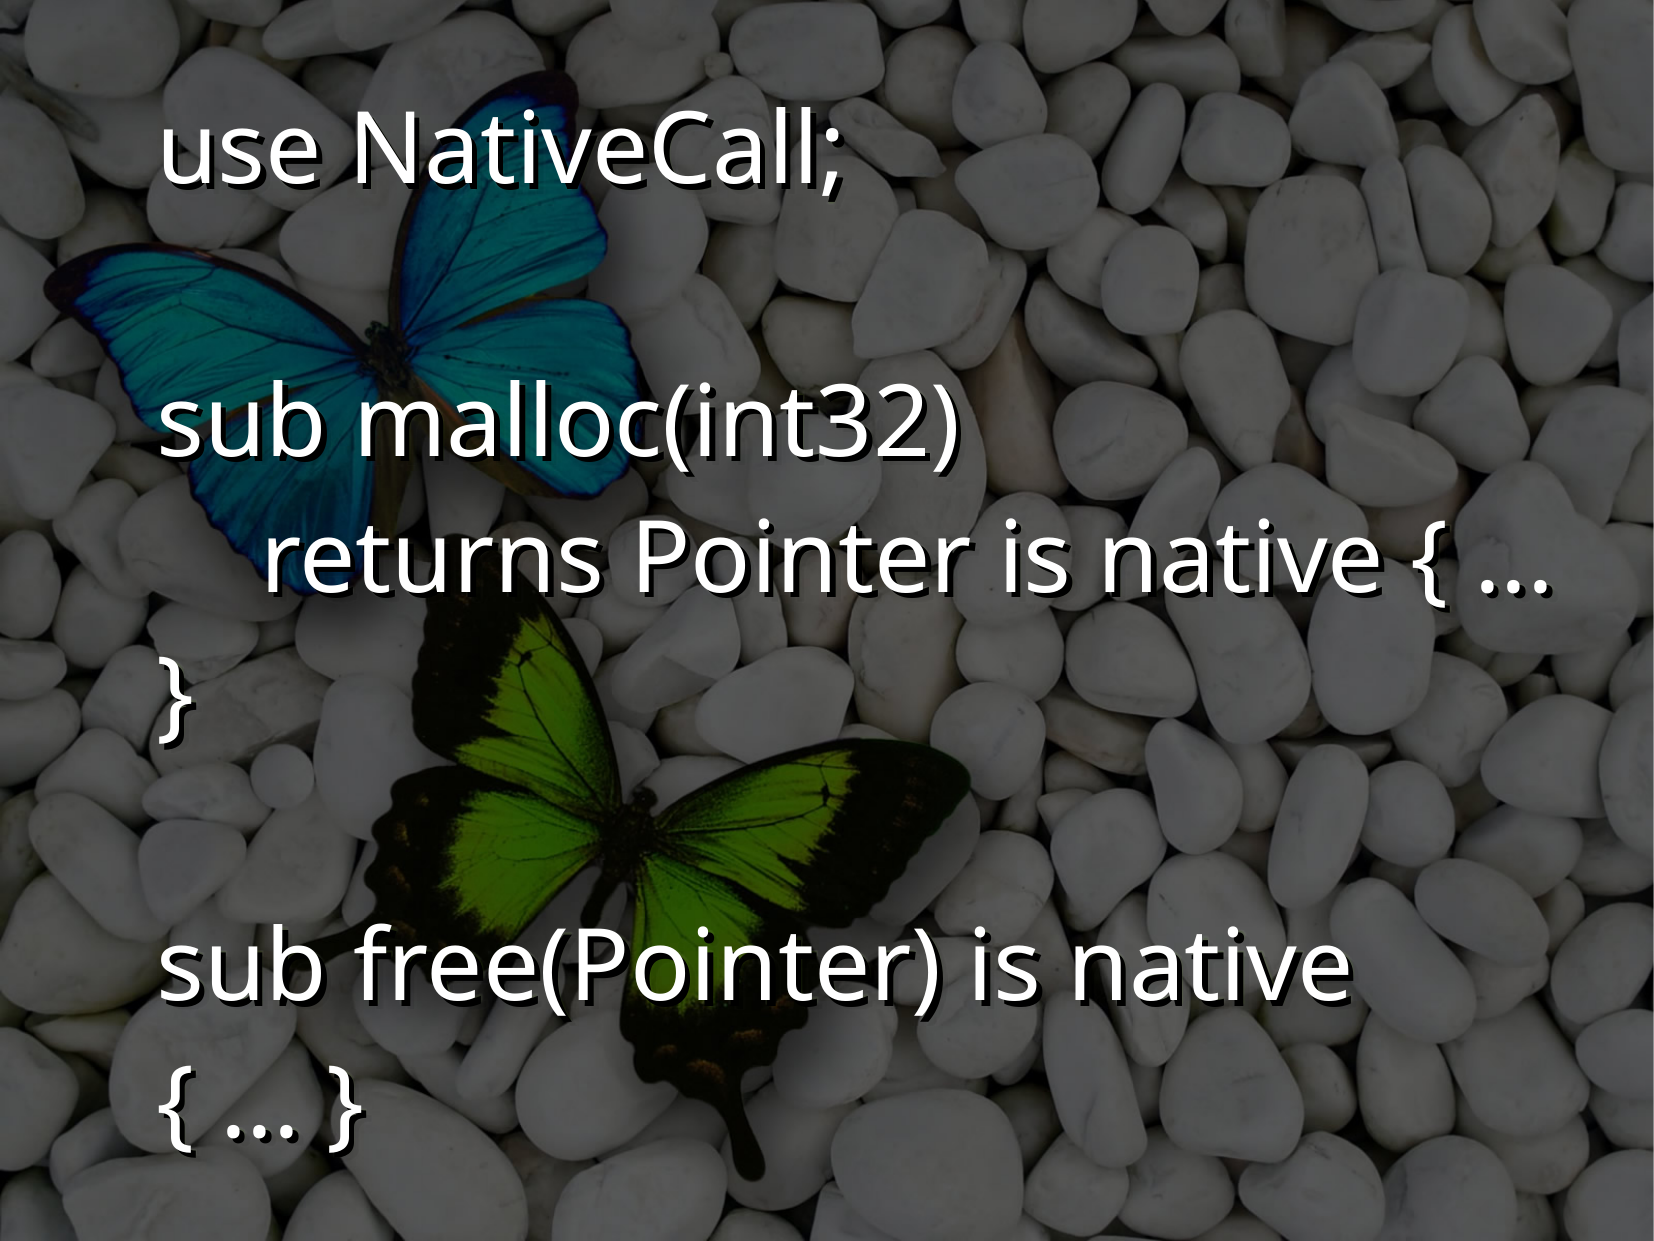

#
use NativeCall;
sub malloc(int32)
 returns Pointer is native { ... }
sub free(Pointer) is native { ... }